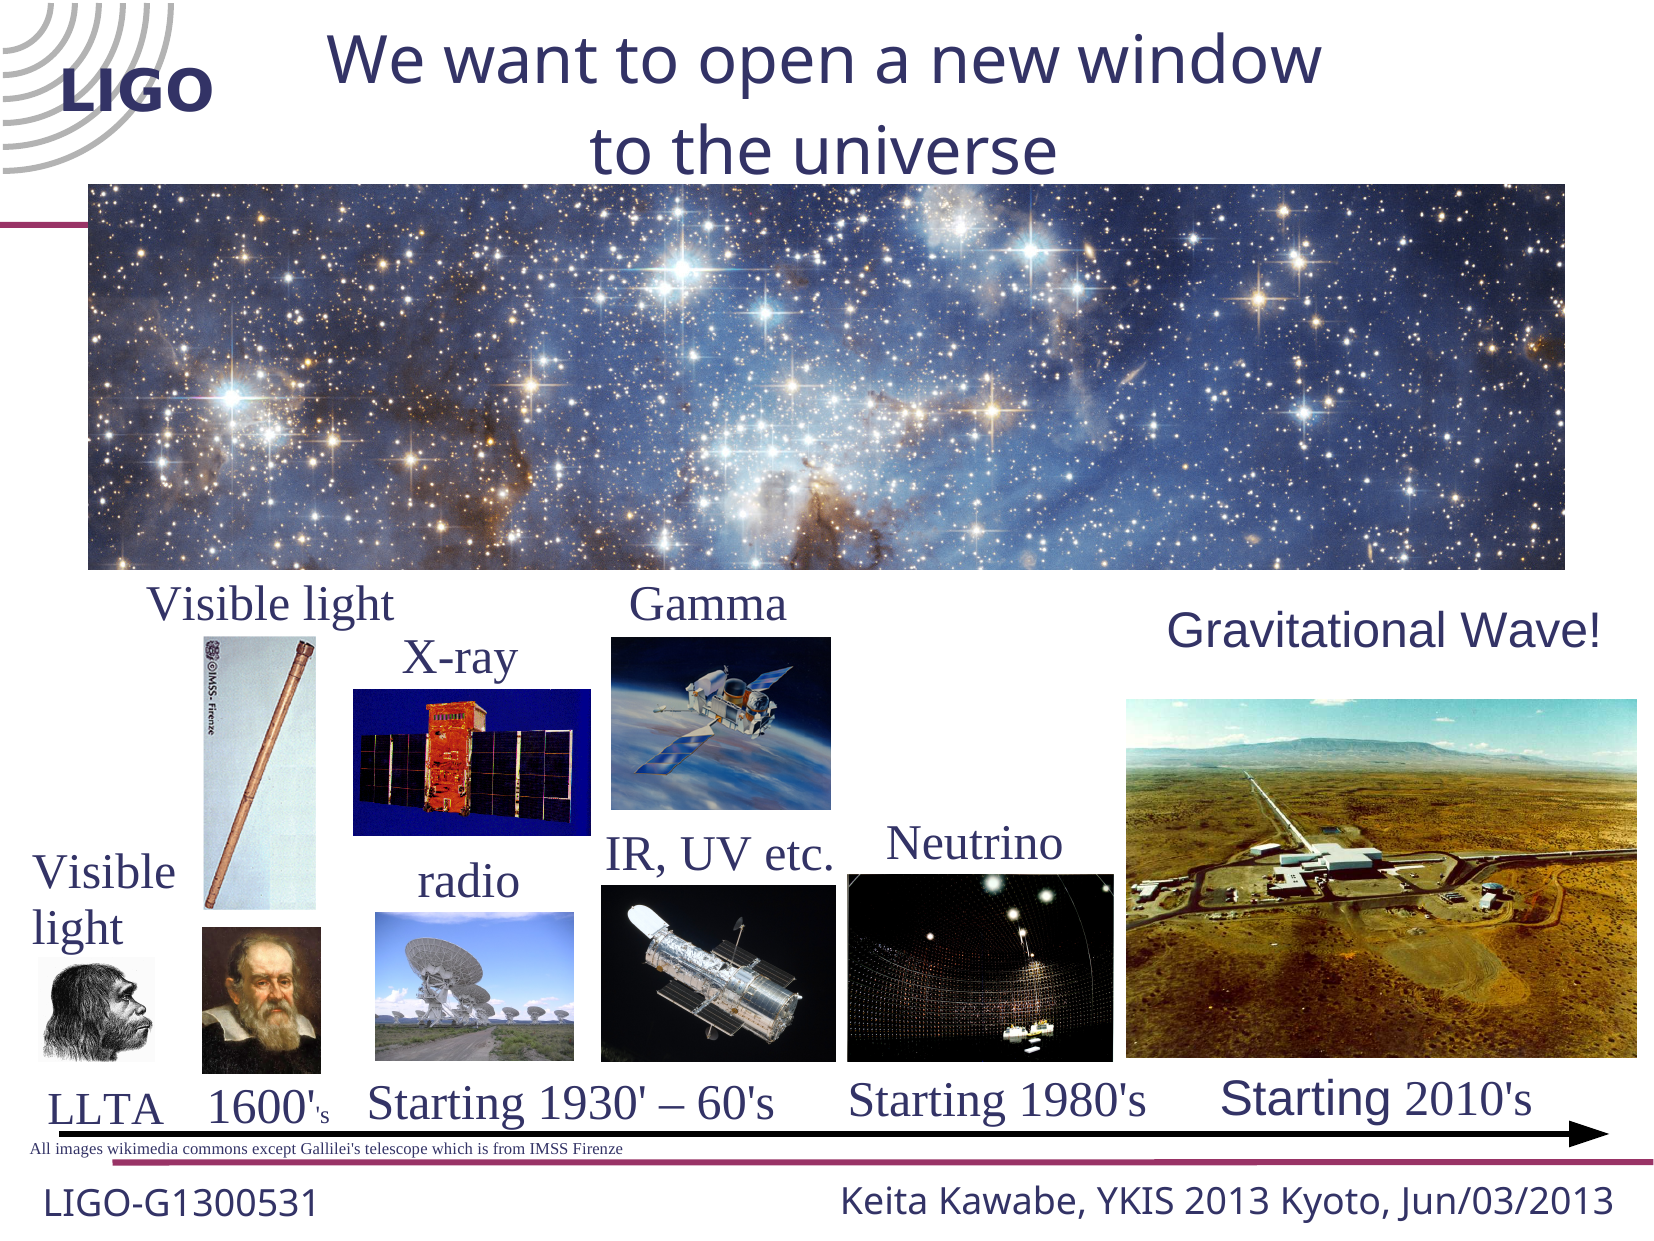

# We want to open a new window to the universe
Visible light
Gamma
Gravitational Wave!
X-ray
Neutrino
IR, UV etc.
Visible
light
radio
Starting 2010's
Starting 1980's
Starting 1930' – 60's
1600''s
LLTA
All images wikimedia commons except Gallilei's telescope which is from IMSS Firenze